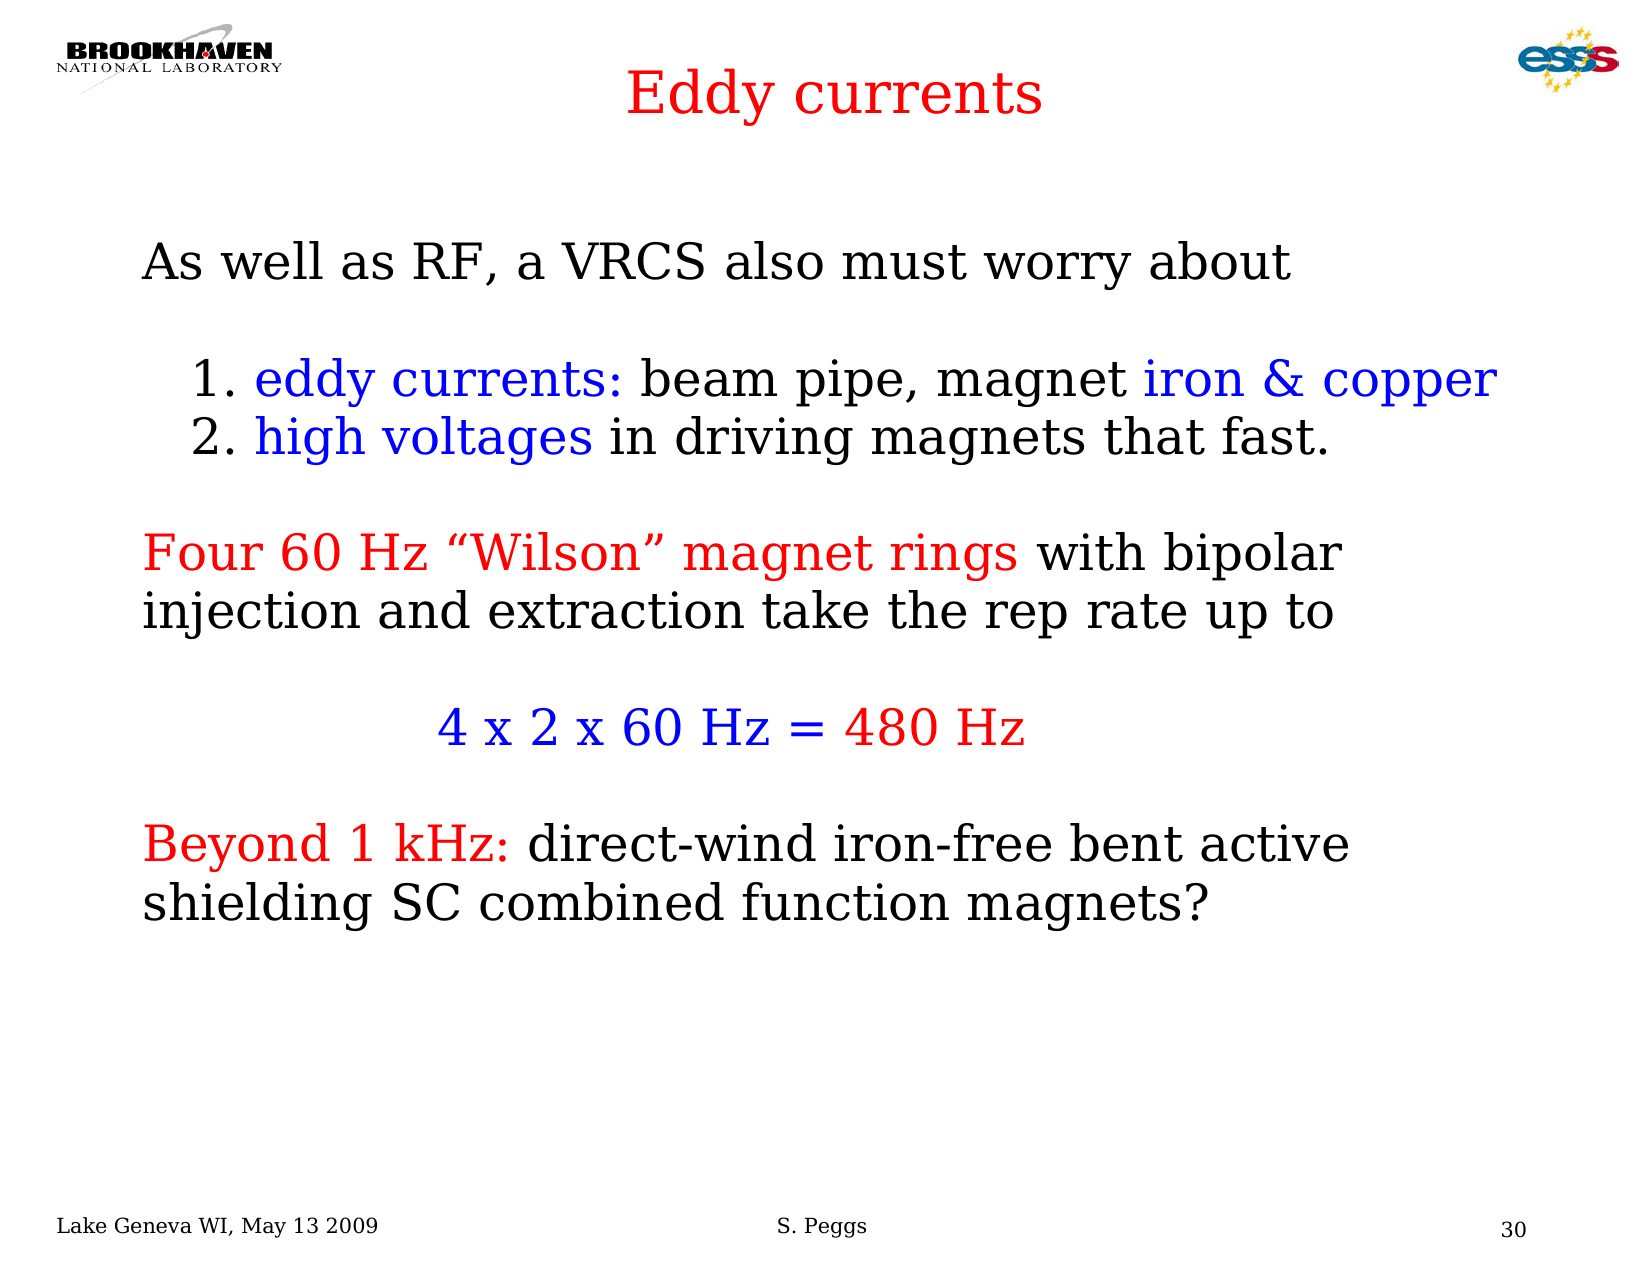

Eddy currents
As well as RF, a VRCS also must worry about
 1. eddy currents: beam pipe, magnet iron & copper
 2. high voltages in driving magnets that fast.
Four 60 Hz “Wilson” magnet rings with bipolar injection and extraction take the rep rate up to
				4 x 2 x 60 Hz = 480 Hz
Beyond 1 kHz: direct-wind iron-free bent active shielding SC combined function magnets?